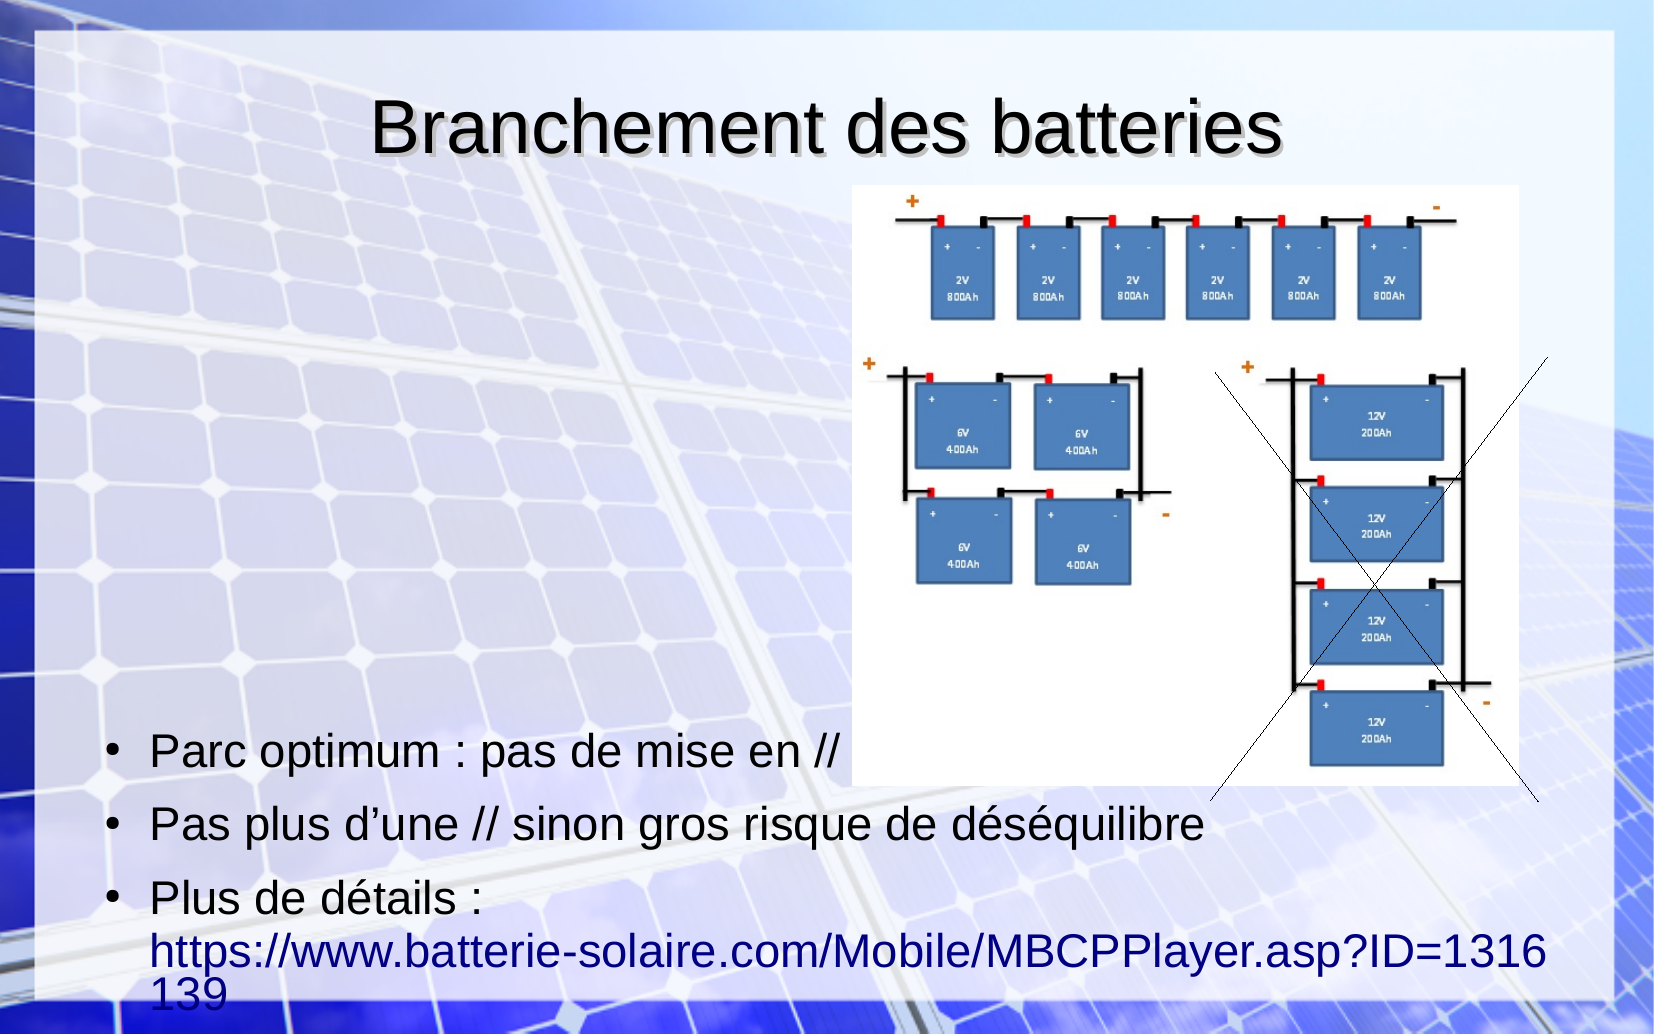

# Branchement des batteries
Parc optimum : pas de mise en //
Pas plus d’une // sinon gros risque de déséquilibre
Plus de détails : https://www.batterie-solaire.com/Mobile/MBCPPlayer.asp?ID=1316139